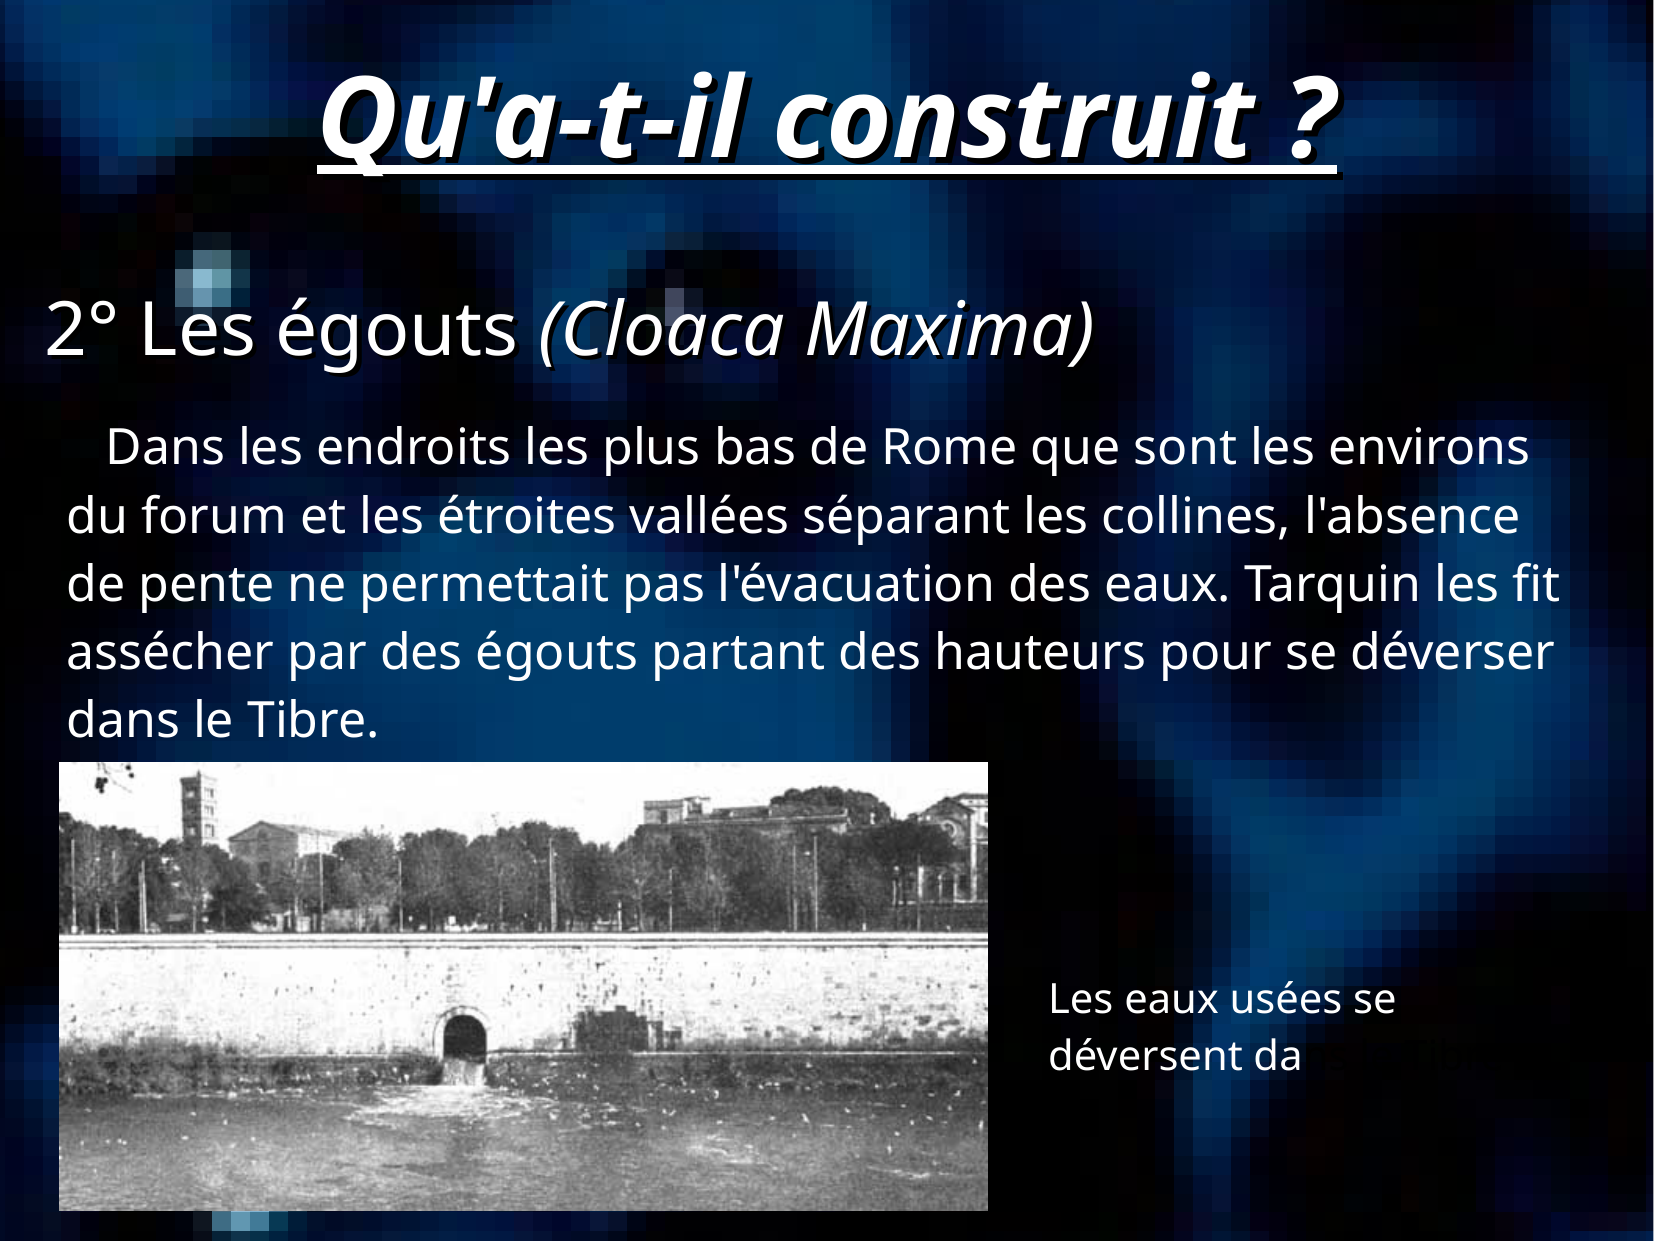

Qu'a-t-il construit ?
2° Les égouts (Cloaca Maxima)
 Dans les endroits les plus bas de Rome que sont les environs du forum et les étroites vallées séparant les collines, l'absence de pente ne permettait pas l'évacuation des eaux. Tarquin les fit assécher par des égouts partant des hauteurs pour se déverser dans le Tibre.
Les eaux usées se déversent dans le Tibre